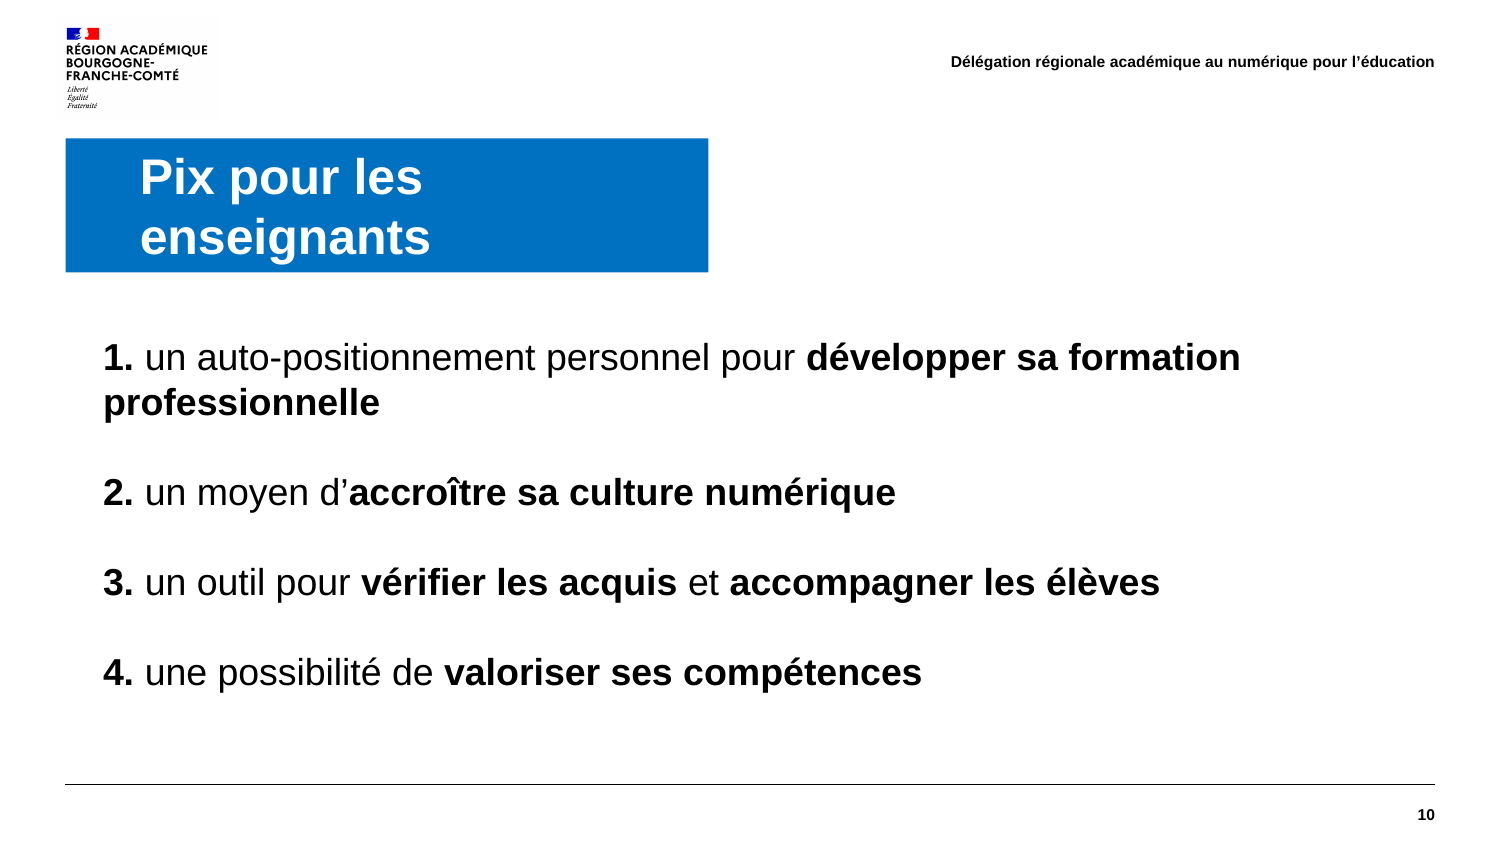

Délégation régionale académique au numérique pour l’éducation
# Pix pour les enseignants
1. un auto-positionnement personnel pour développer sa formation professionnelle
2. un moyen d’accroître sa culture numérique
3. un outil pour vérifier les acquis et accompagner les élèves
4. une possibilité de valoriser ses compétences